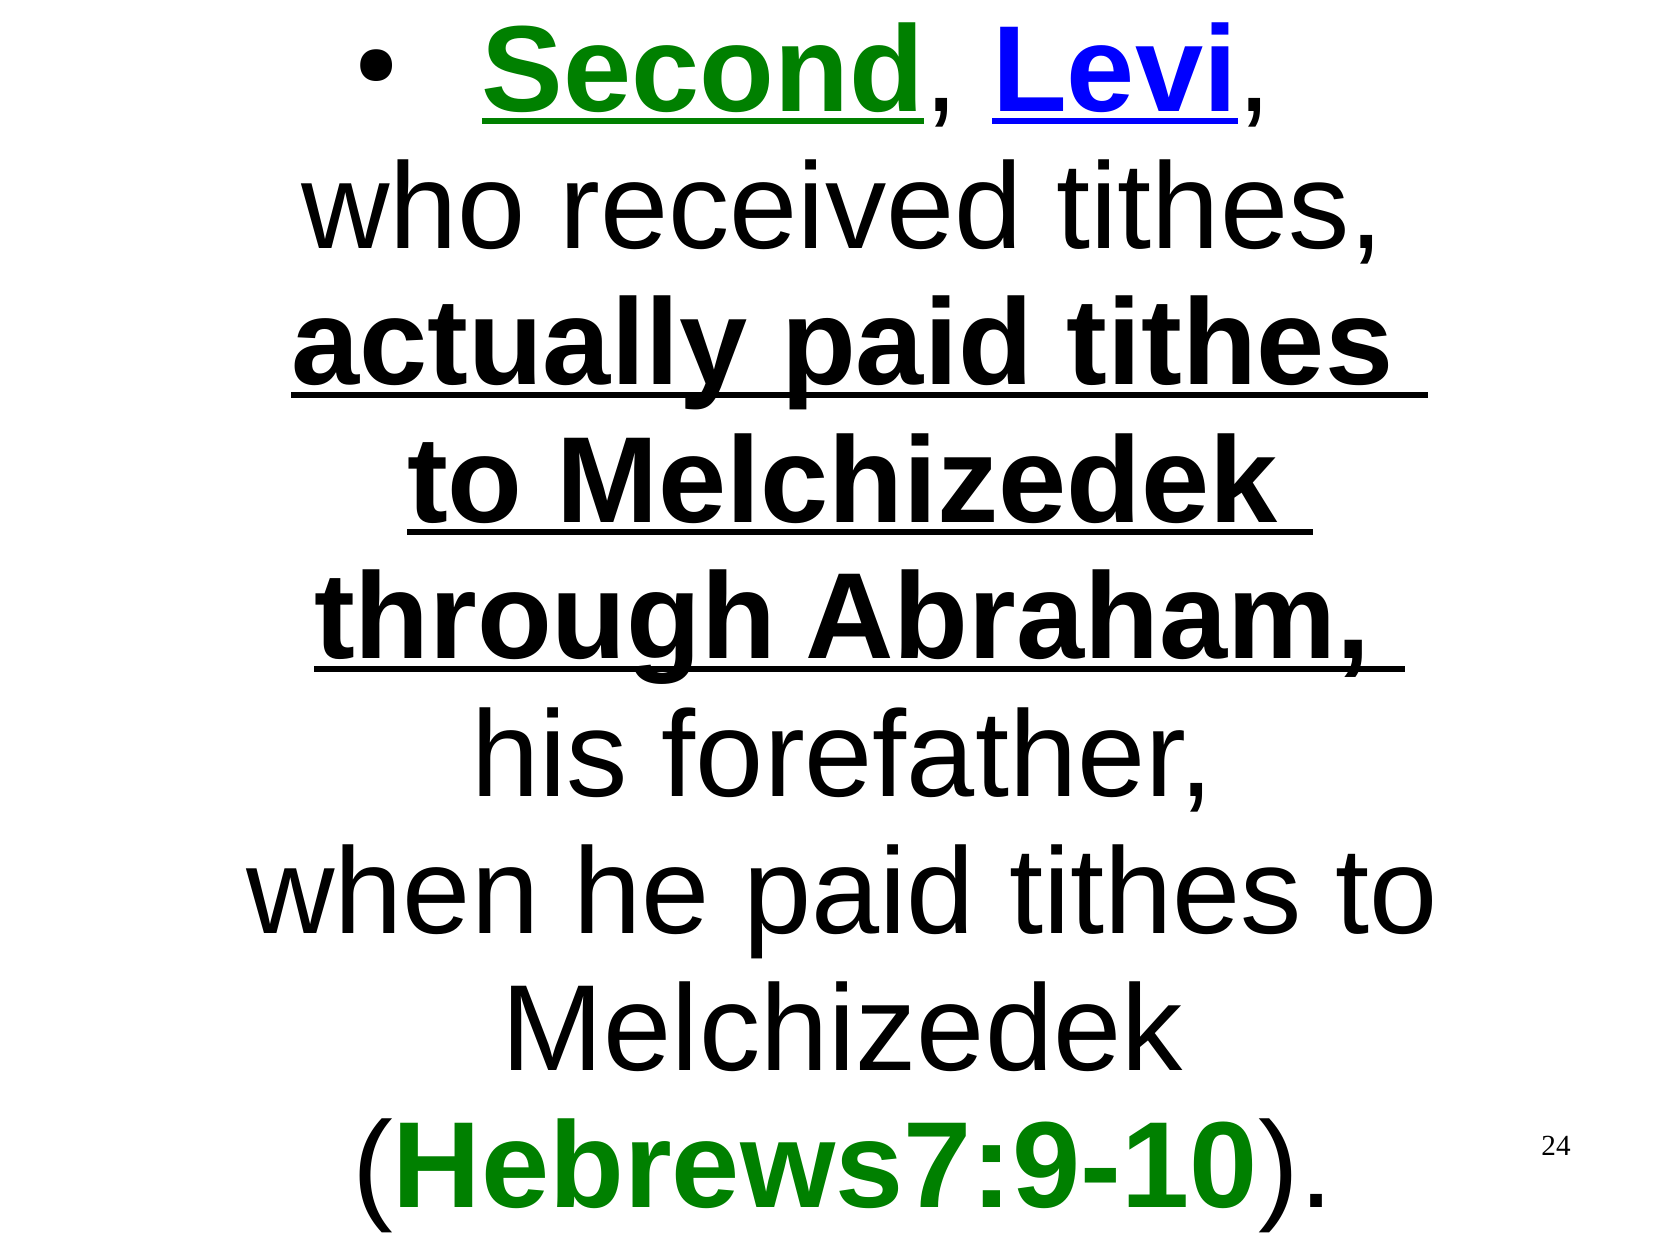

# Second, Levi, who received tithes, actually paid tithes to Melchizedek through Abraham, his forefather, when he paid tithes to Melchizedek (Hebrews7:9-10).
24